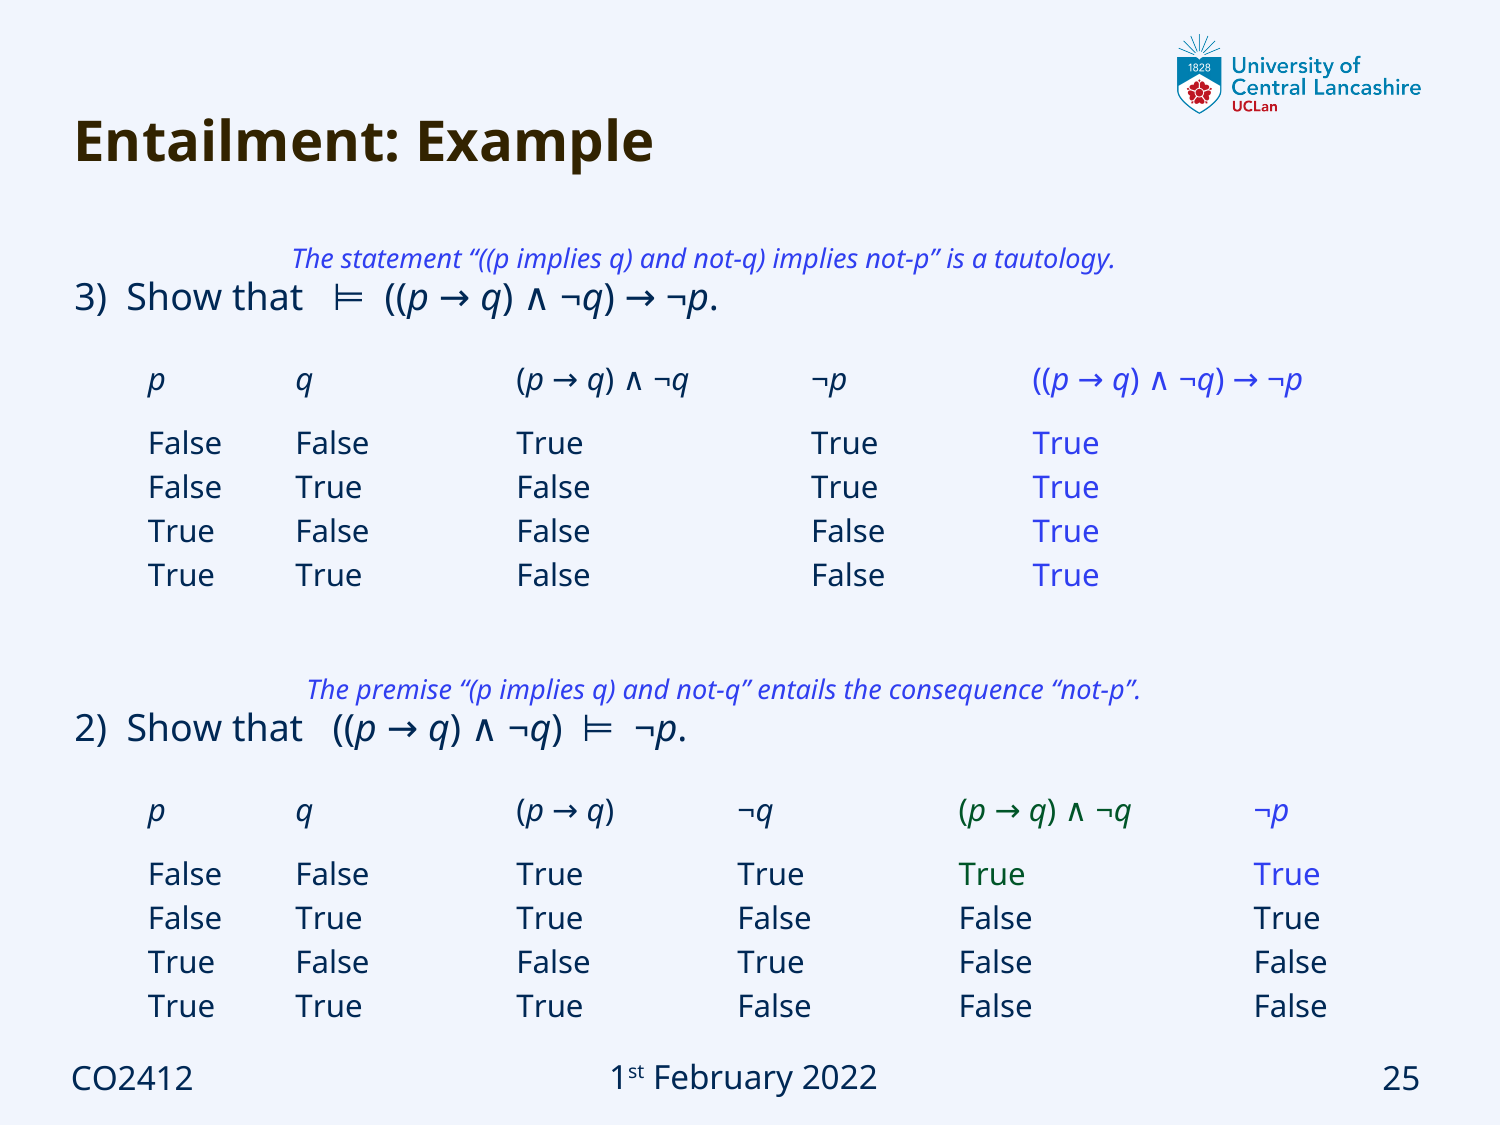

# Entailment: Example
The statement “((p implies q) and not-q) implies not-p” is a tautology.
3) Show that ⊨ ((p → q) ∧ ¬q) → ¬p.
	p		q			(p → q) ∧ ¬q		¬p			((p → q) ∧ ¬q) → ¬p
	False	False		True				True			True
	False	True			False			True			True
	True		False		False			False		True
	True		True			False			False		True
The premise “(p implies q) and not-q” entails the consequence “not-p”.
2) Show that ((p → q) ∧ ¬q) ⊨ ¬p.
	p		q			(p → q)		¬q			(p → q) ∧ ¬q		¬p
	False	False		True			True			True				True
	False	True			True			False		False			True
	True		False		False		True			False			False
	True		True			True			False		False			False